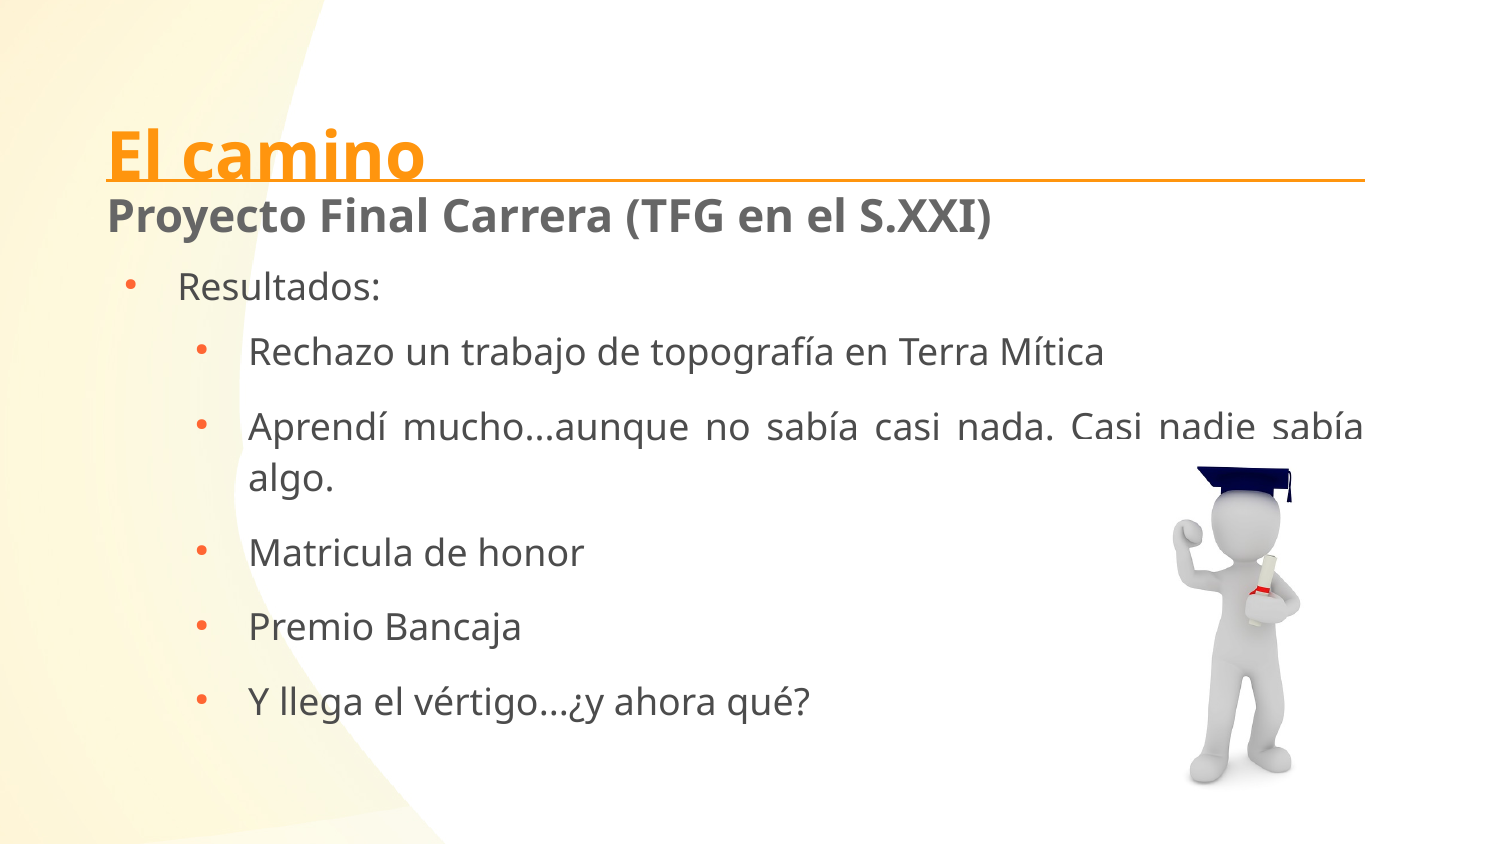

# El camino
Proyecto Final Carrera (TFG en el S.XXI)
Resultados:
Rechazo un trabajo de topografía en Terra Mítica
Aprendí mucho...aunque no sabía casi nada. Casi nadie sabía algo.
Matricula de honor
Premio Bancaja
Y llega el vértigo...¿y ahora qué?